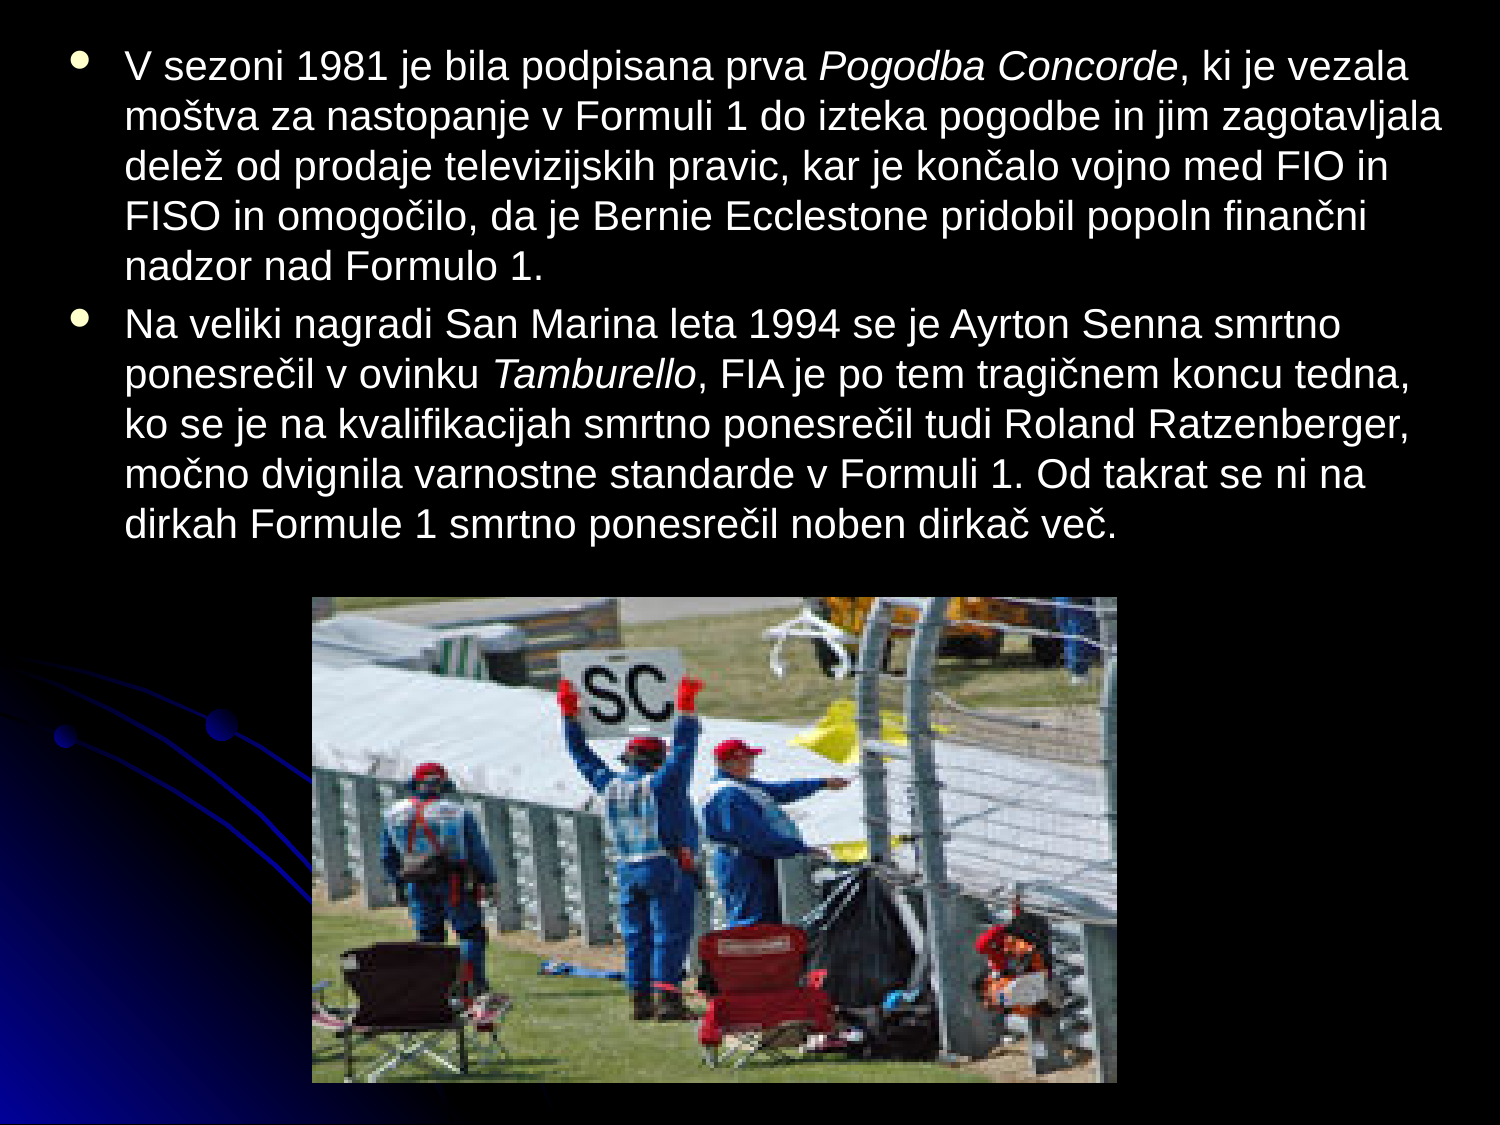

# V sezoni 1981 je bila podpisana prva Pogodba Concorde, ki je vezala moštva za nastopanje v Formuli 1 do izteka pogodbe in jim zagotavljala delež od prodaje televizijskih pravic, kar je končalo vojno med FIO in FISO in omogočilo, da je Bernie Ecclestone pridobil popoln finančni nadzor nad Formulo 1.
Na veliki nagradi San Marina leta 1994 se je Ayrton Senna smrtno ponesrečil v ovinku Tamburello, FIA je po tem tragičnem koncu tedna, ko se je na kvalifikacijah smrtno ponesrečil tudi Roland Ratzenberger, močno dvignila varnostne standarde v Formuli 1. Od takrat se ni na dirkah Formule 1 smrtno ponesrečil noben dirkač več.